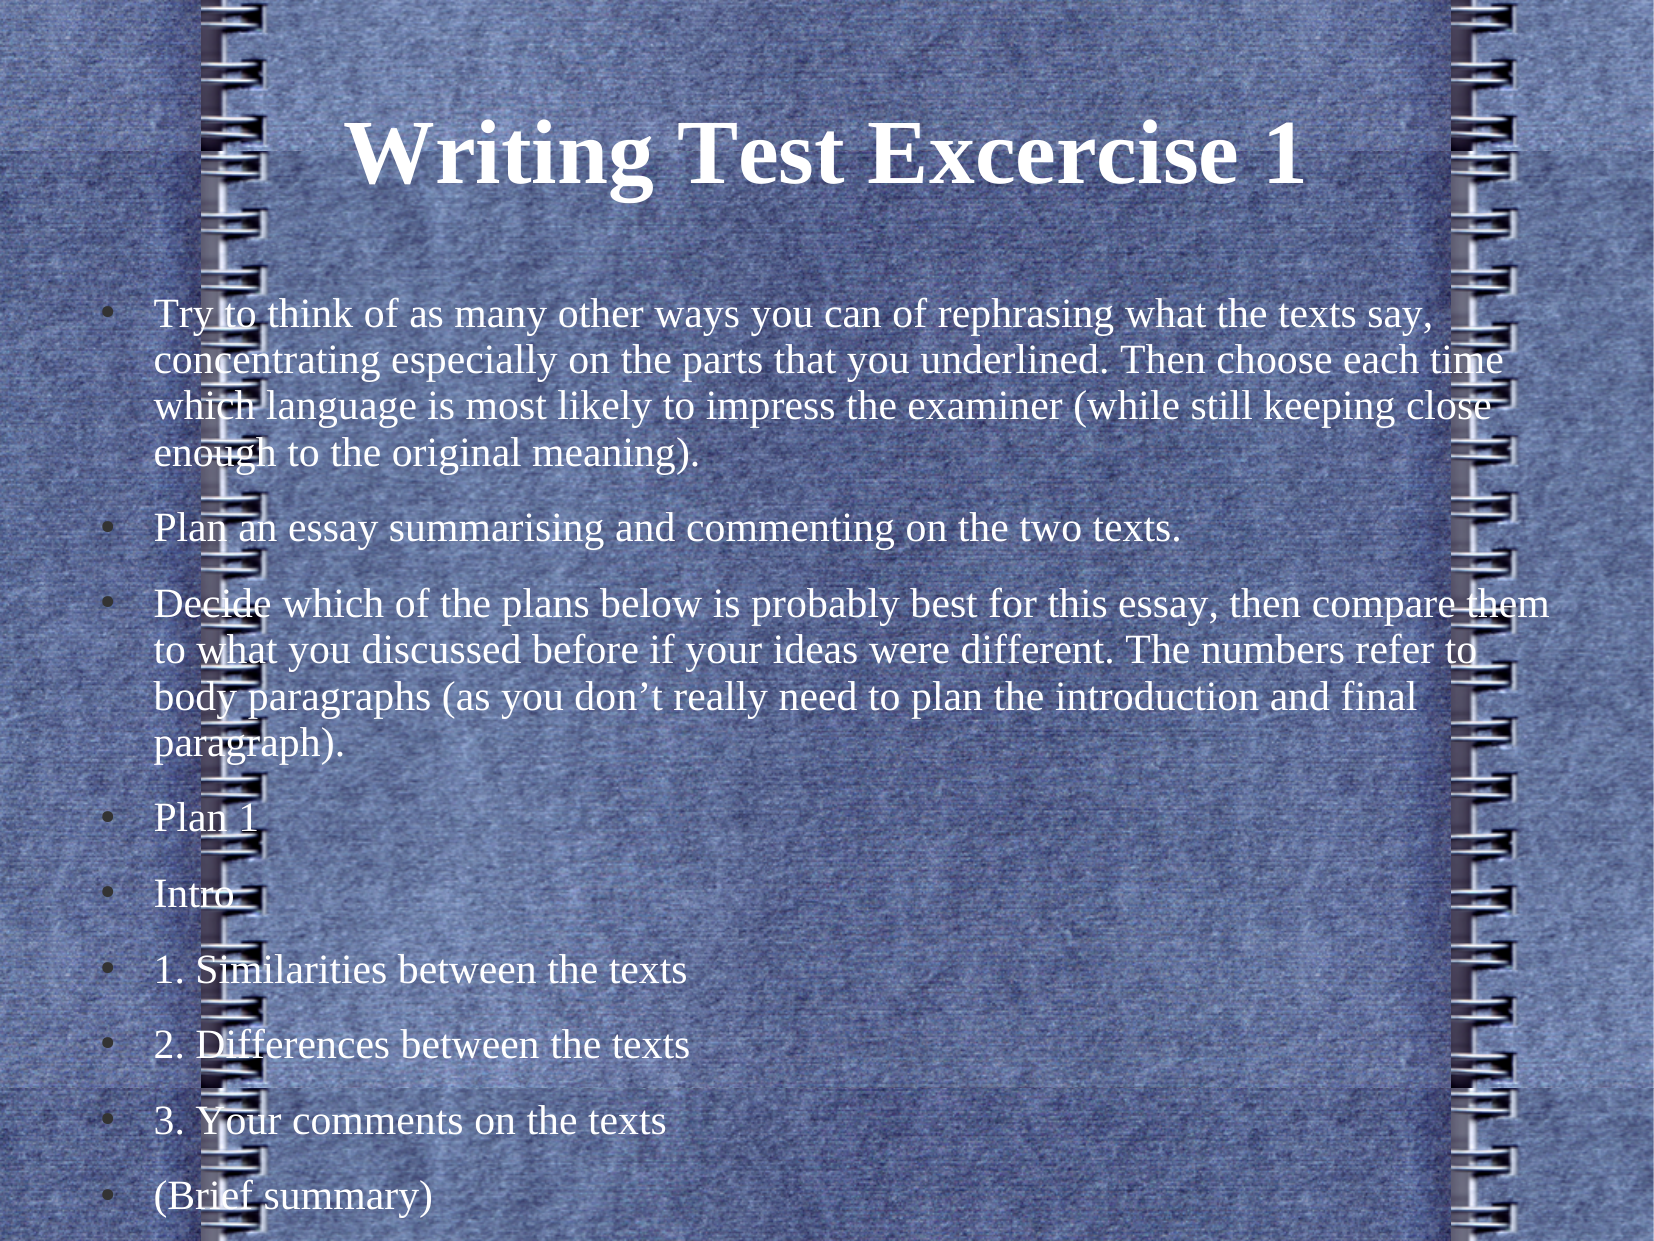

# Writing Test Excercise 1
Try to think of as many other ways you can of rephrasing what the texts say, concentrating especially on the parts that you underlined. Then choose each time which language is most likely to impress the examiner (while still keeping close enough to the original meaning).
Plan an essay summarising and commenting on the two texts.
Decide which of the plans below is probably best for this essay, then compare them to what you discussed before if your ideas were different. The numbers refer to body paragraphs (as you don’t really need to plan the introduction and final paragraph).
Plan 1
Intro
1. Similarities between the texts
2. Differences between the texts
3. Your comments on the texts
(Brief summary)